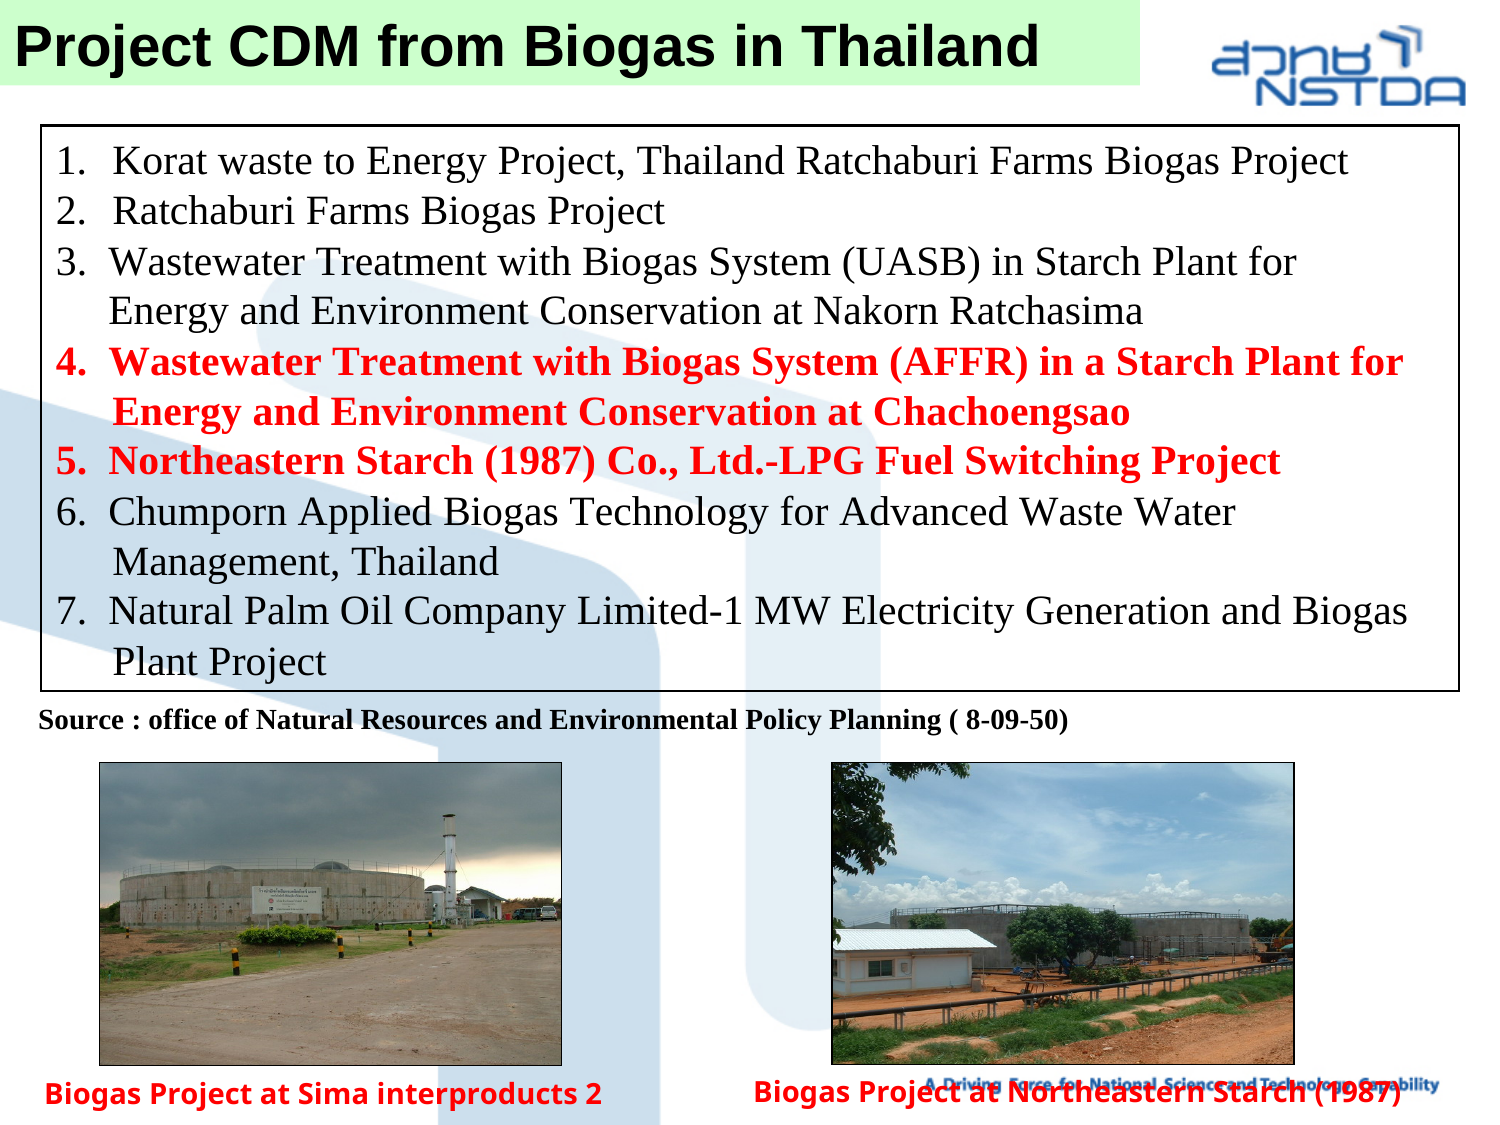

Project CDM from Biogas in Thailand
Korat waste to Energy Project, Thailand Ratchaburi Farms Biogas Project
Ratchaburi Farms Biogas Project
3. Wastewater Treatment with Biogas System (UASB) in Starch Plant for
 Energy and Environment Conservation at Nakorn Ratchasima
4. Wastewater Treatment with Biogas System (AFFR) in a Starch Plant for Energy and Environment Conservation at Chachoengsao
5. Northeastern Starch (1987) Co., Ltd.-LPG Fuel Switching Project
6. Chumporn Applied Biogas Technology for Advanced Waste Water Management, Thailand
7. Natural Palm Oil Company Limited-1 MW Electricity Generation and Biogas Plant Project
Source : office of Natural Resources and Environmental Policy Planning ( 8-09-50)
Biogas Project at Northeastern Starch (1987)
Biogas Project at Sima interproducts 2